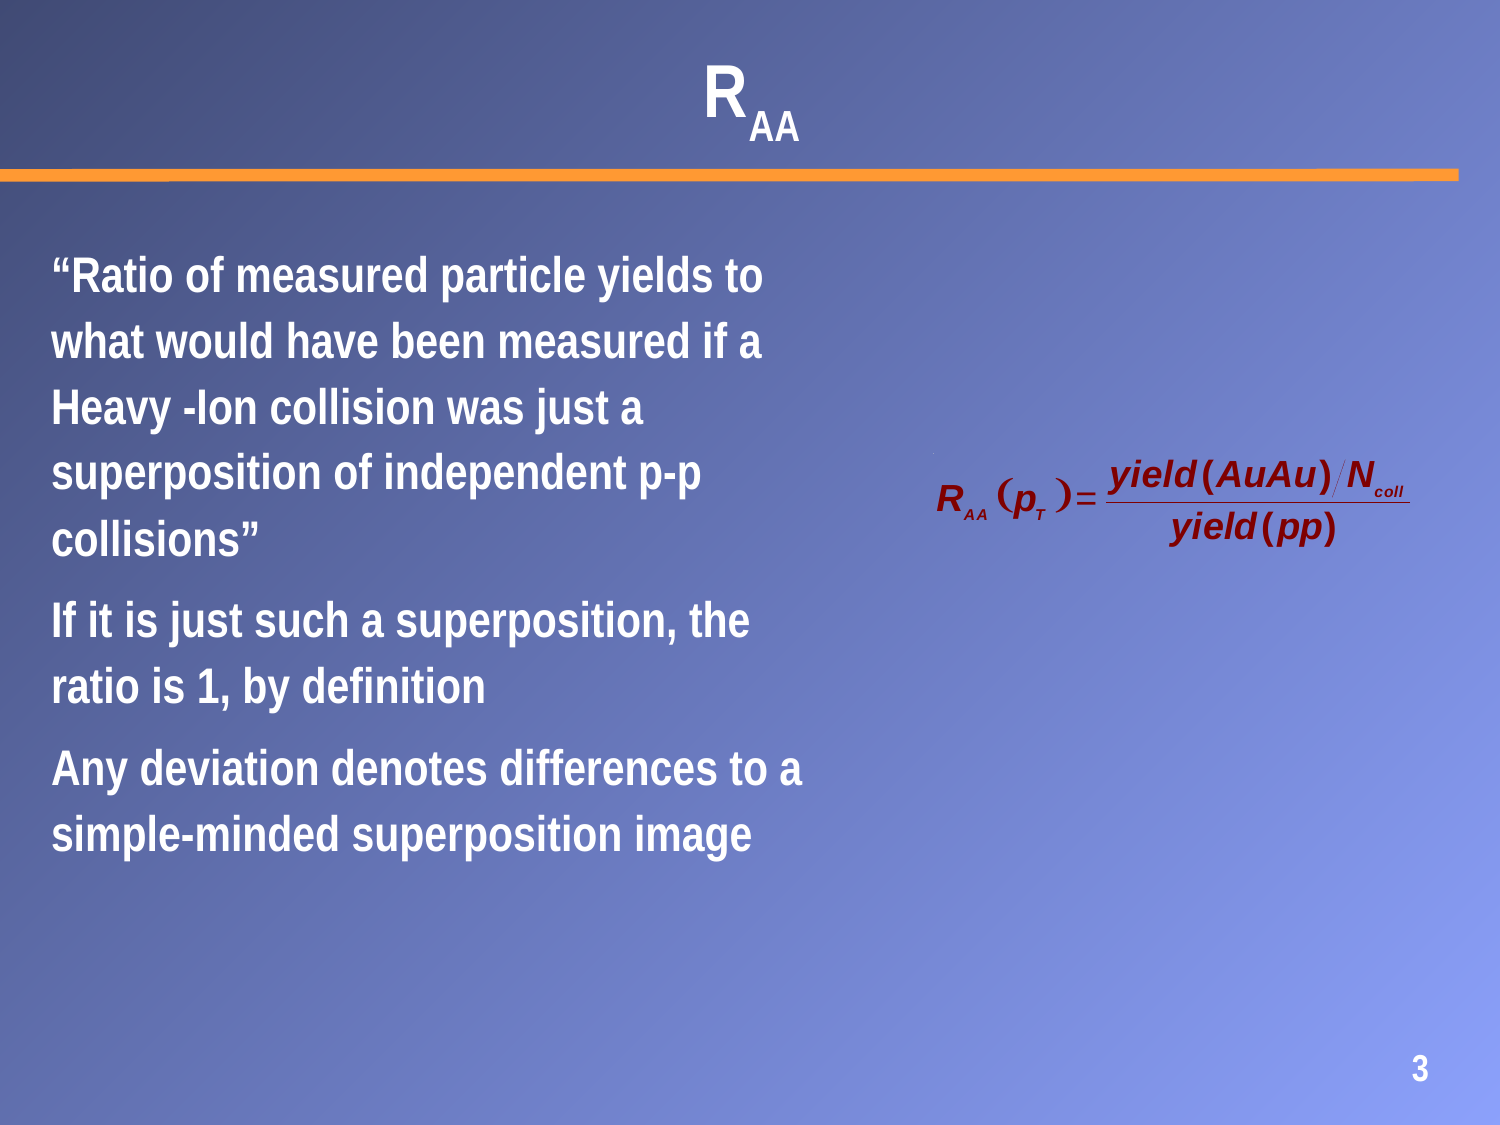

# RAA
“Ratio of measured particle yields to what would have been measured if a Heavy -Ion collision was just a superposition of independent p-p collisions”
If it is just such a superposition, the ratio is 1, by definition
Any deviation denotes differences to a simple-minded superposition image
3